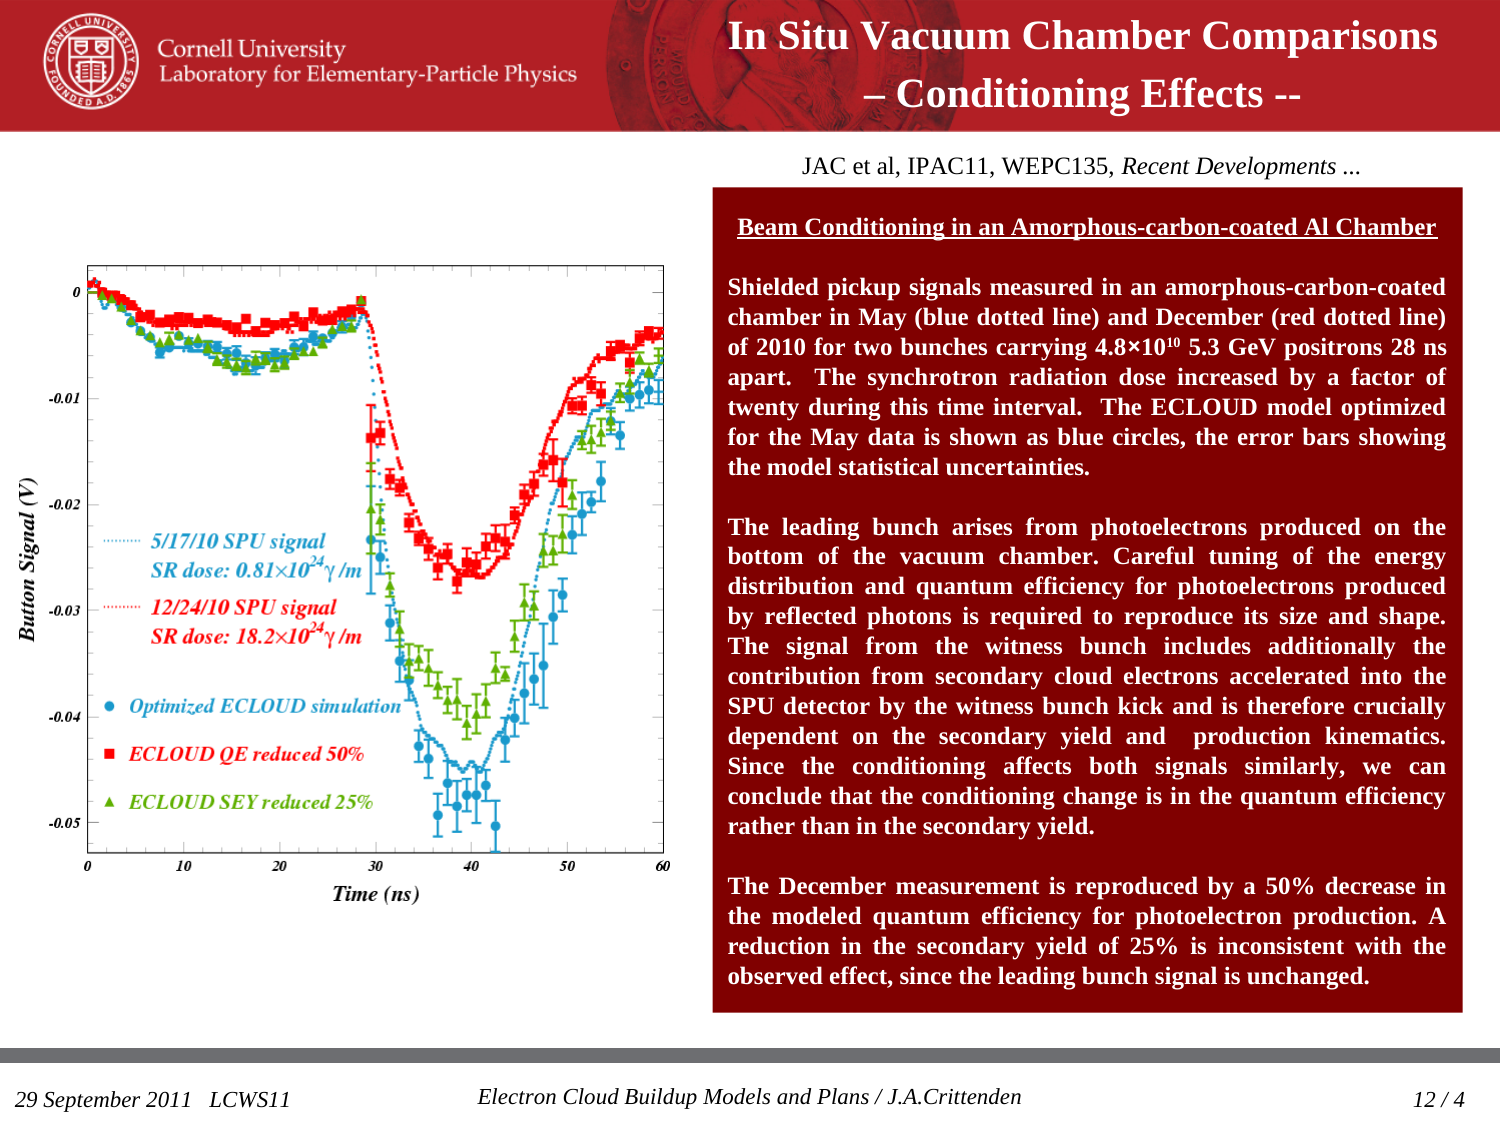

# In Situ Vacuum Chamber Comparisons – Conditioning Effects --
JAC et al, IPAC11, WEPC135, Recent Developments ...
Beam Conditioning in an Amorphous-carbon-coated Al Chamber
Shielded pickup signals measured in an amorphous-carbon-coated chamber in May (blue dotted line) and December (red dotted line) of 2010 for two bunches carrying 4.8×1010 5.3 GeV positrons 28 ns apart. The synchrotron radiation dose increased by a factor of twenty during this time interval. The ECLOUD model optimized for the May data is shown as blue circles, the error bars showing the model statistical uncertainties.
The leading bunch arises from photoelectrons produced on the bottom of the vacuum chamber. Careful tuning of the energy distribution and quantum efficiency for photoelectrons produced by reflected photons is required to reproduce its size and shape. The signal from the witness bunch includes additionally the contribution from secondary cloud electrons accelerated into the SPU detector by the witness bunch kick and is therefore crucially dependent on the secondary yield and production kinematics. Since the conditioning affects both signals similarly, we can conclude that the conditioning change is in the quantum efficiency rather than in the secondary yield.
The December measurement is reproduced by a 50% decrease in the modeled quantum efficiency for photoelectron production. A reduction in the secondary yield of 25% is inconsistent with the observed effect, since the leading bunch signal is unchanged.